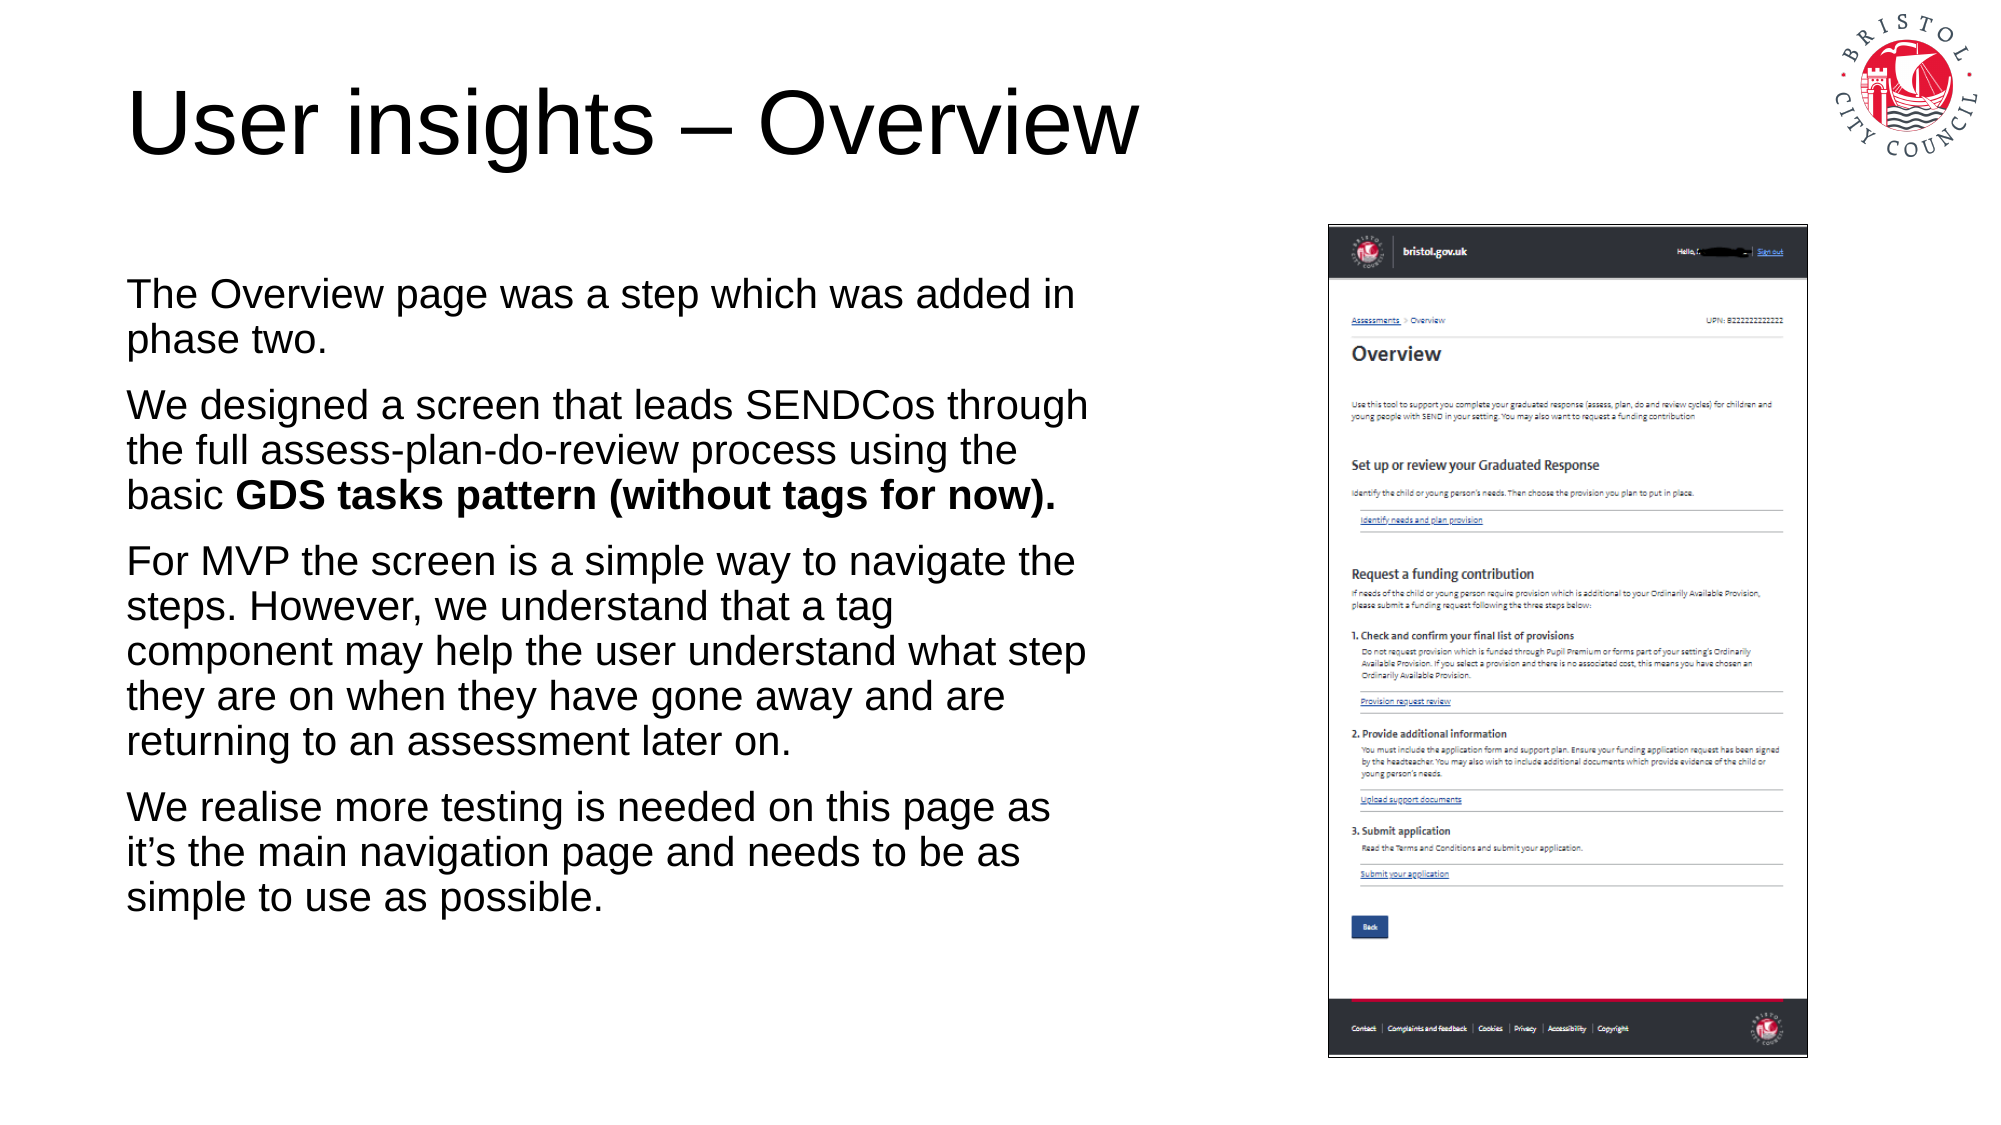

User insights – Overview
# The Overview page was a step which was added in phase two.
We designed a screen that leads SENDCos through the full assess-plan-do-review process using the basic GDS tasks pattern (without tags for now).
For MVP the screen is a simple way to navigate the steps. However, we understand that a tag component may help the user understand what step they are on when they have gone away and are returning to an assessment later on.
We realise more testing is needed on this page as it’s the main navigation page and needs to be as simple to use as possible.